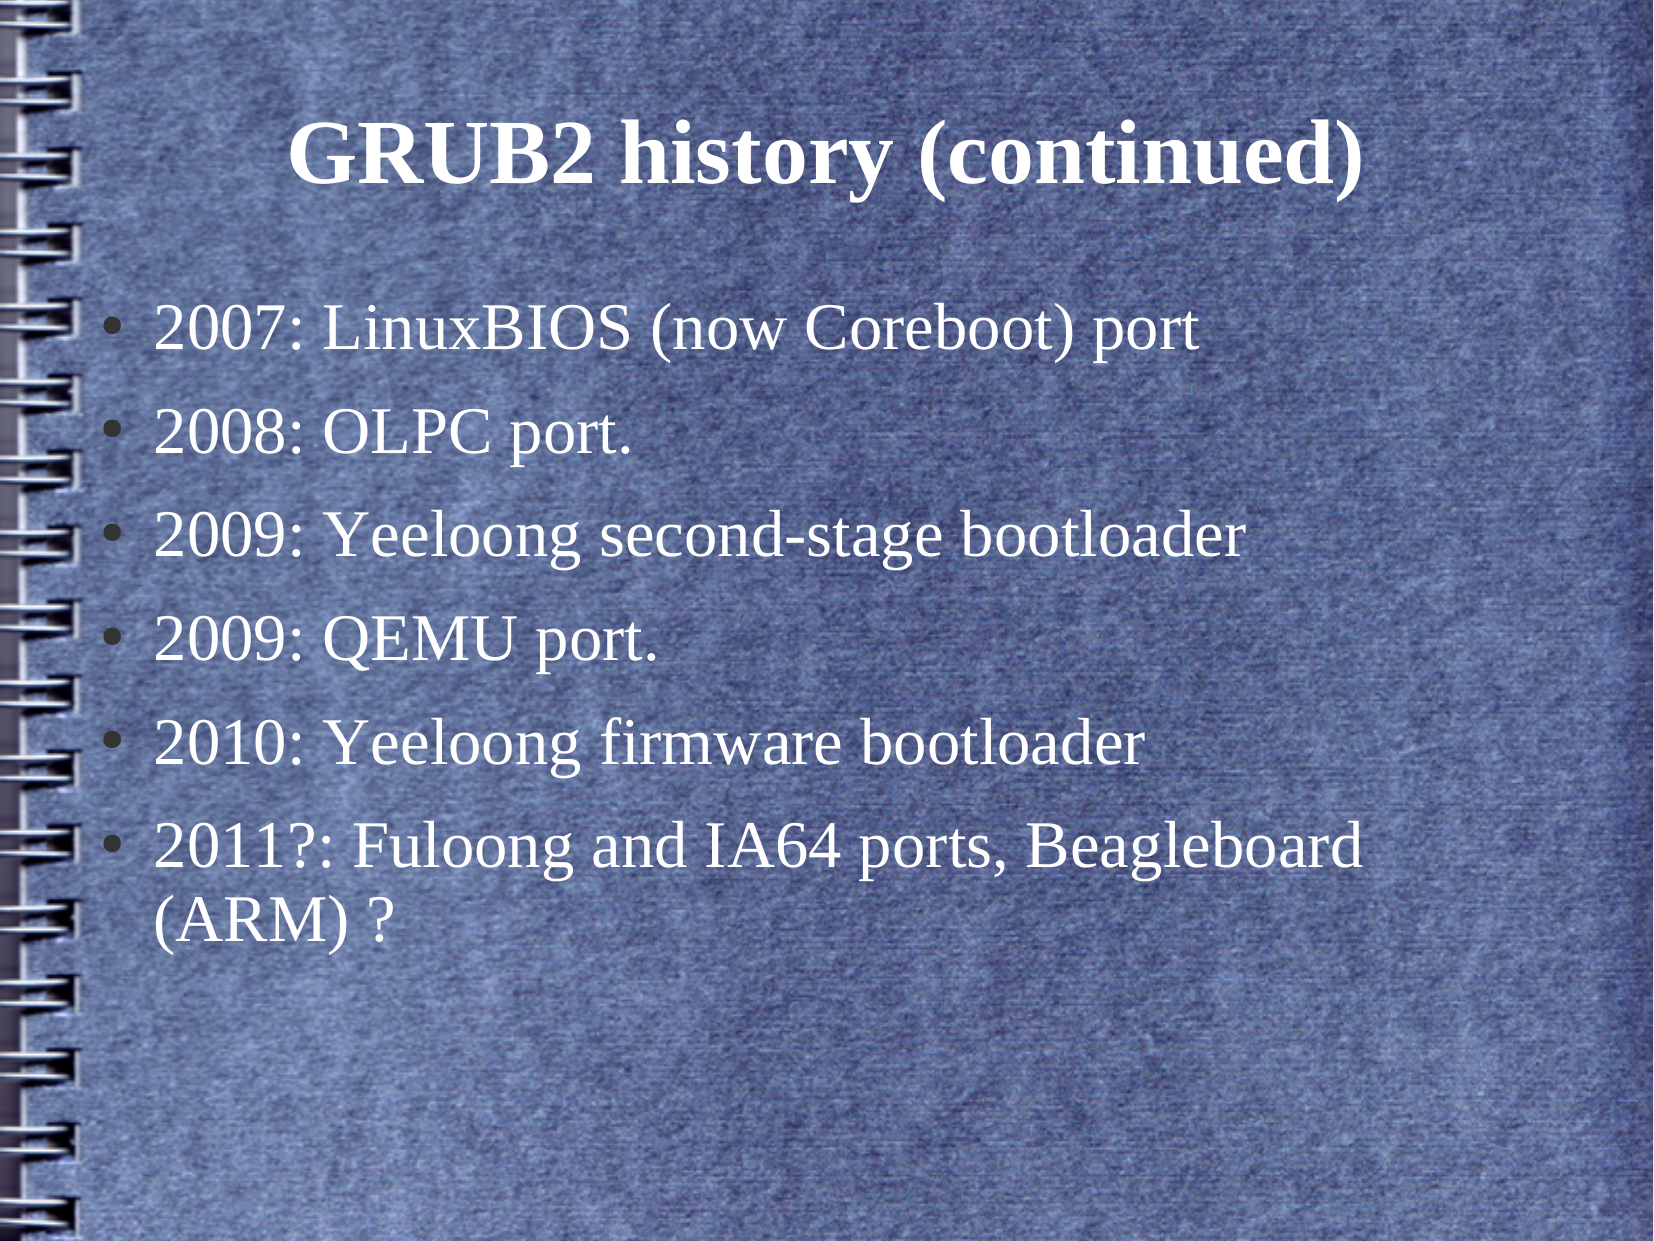

# GRUB2 history (continued)
2007: LinuxBIOS (now Coreboot) port
2008: OLPC port.
2009: Yeeloong second-stage bootloader
2009: QEMU port.
2010: Yeeloong firmware bootloader
2011?: Fuloong and IA64 ports, Beagleboard (ARM) ?